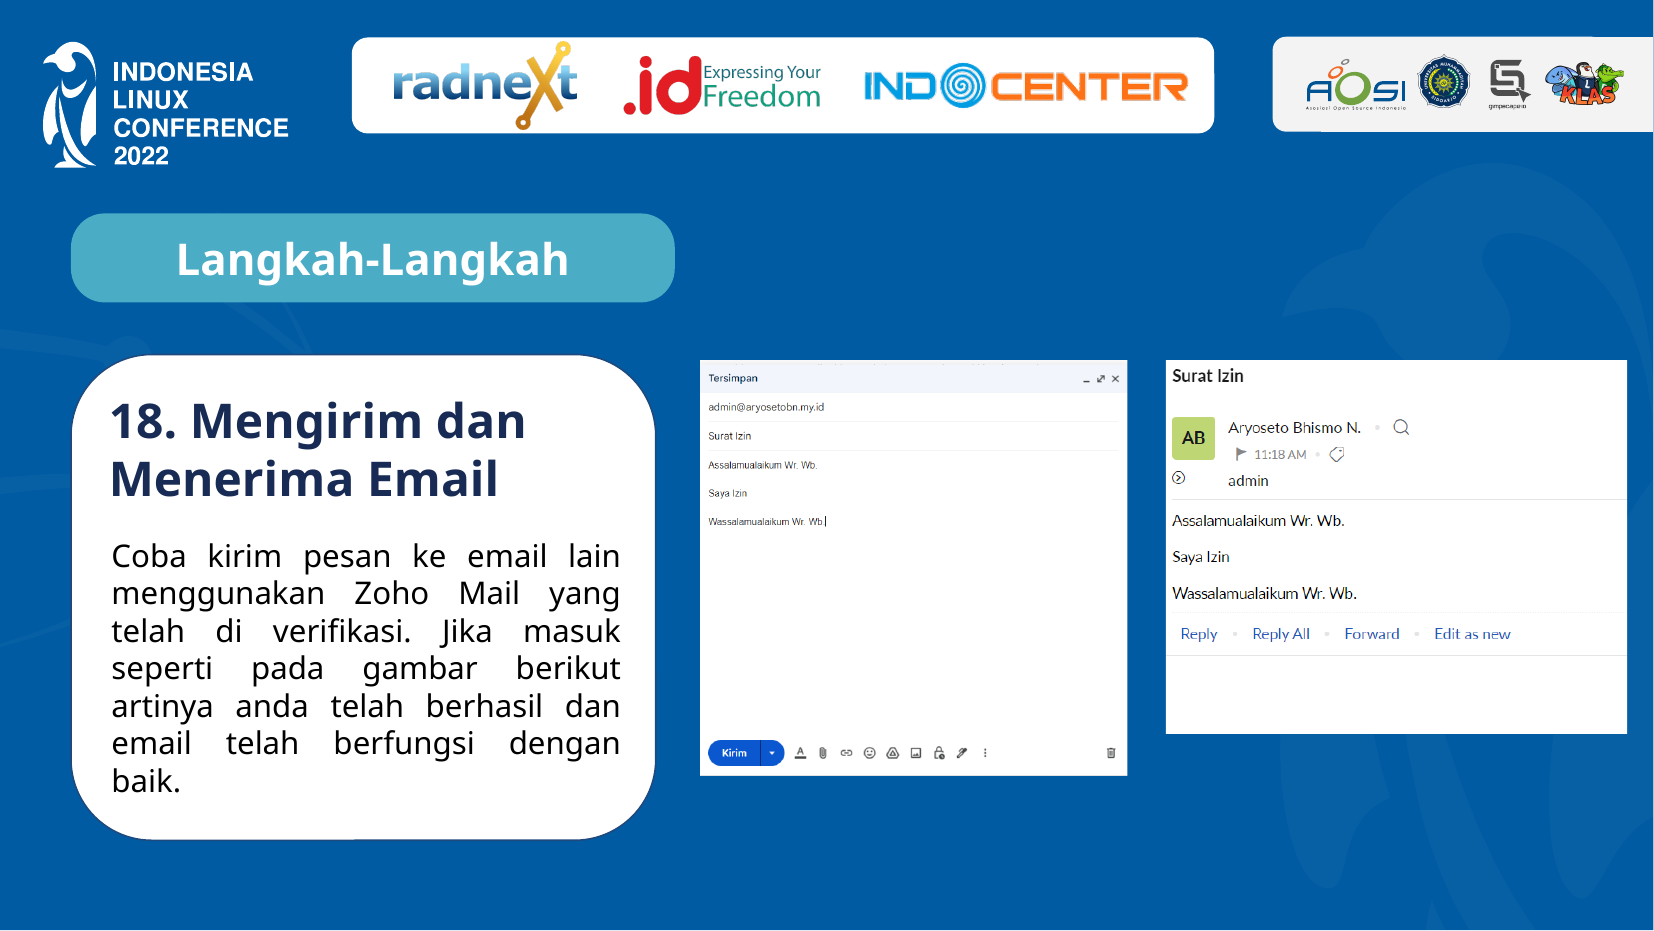

Langkah-Langkah
18. Mengirim dan Menerima Email
Coba kirim pesan ke email lain menggunakan Zoho Mail yang telah di verifikasi. Jika masuk seperti pada gambar berikut artinya anda telah berhasil dan email telah berfungsi dengan baik.